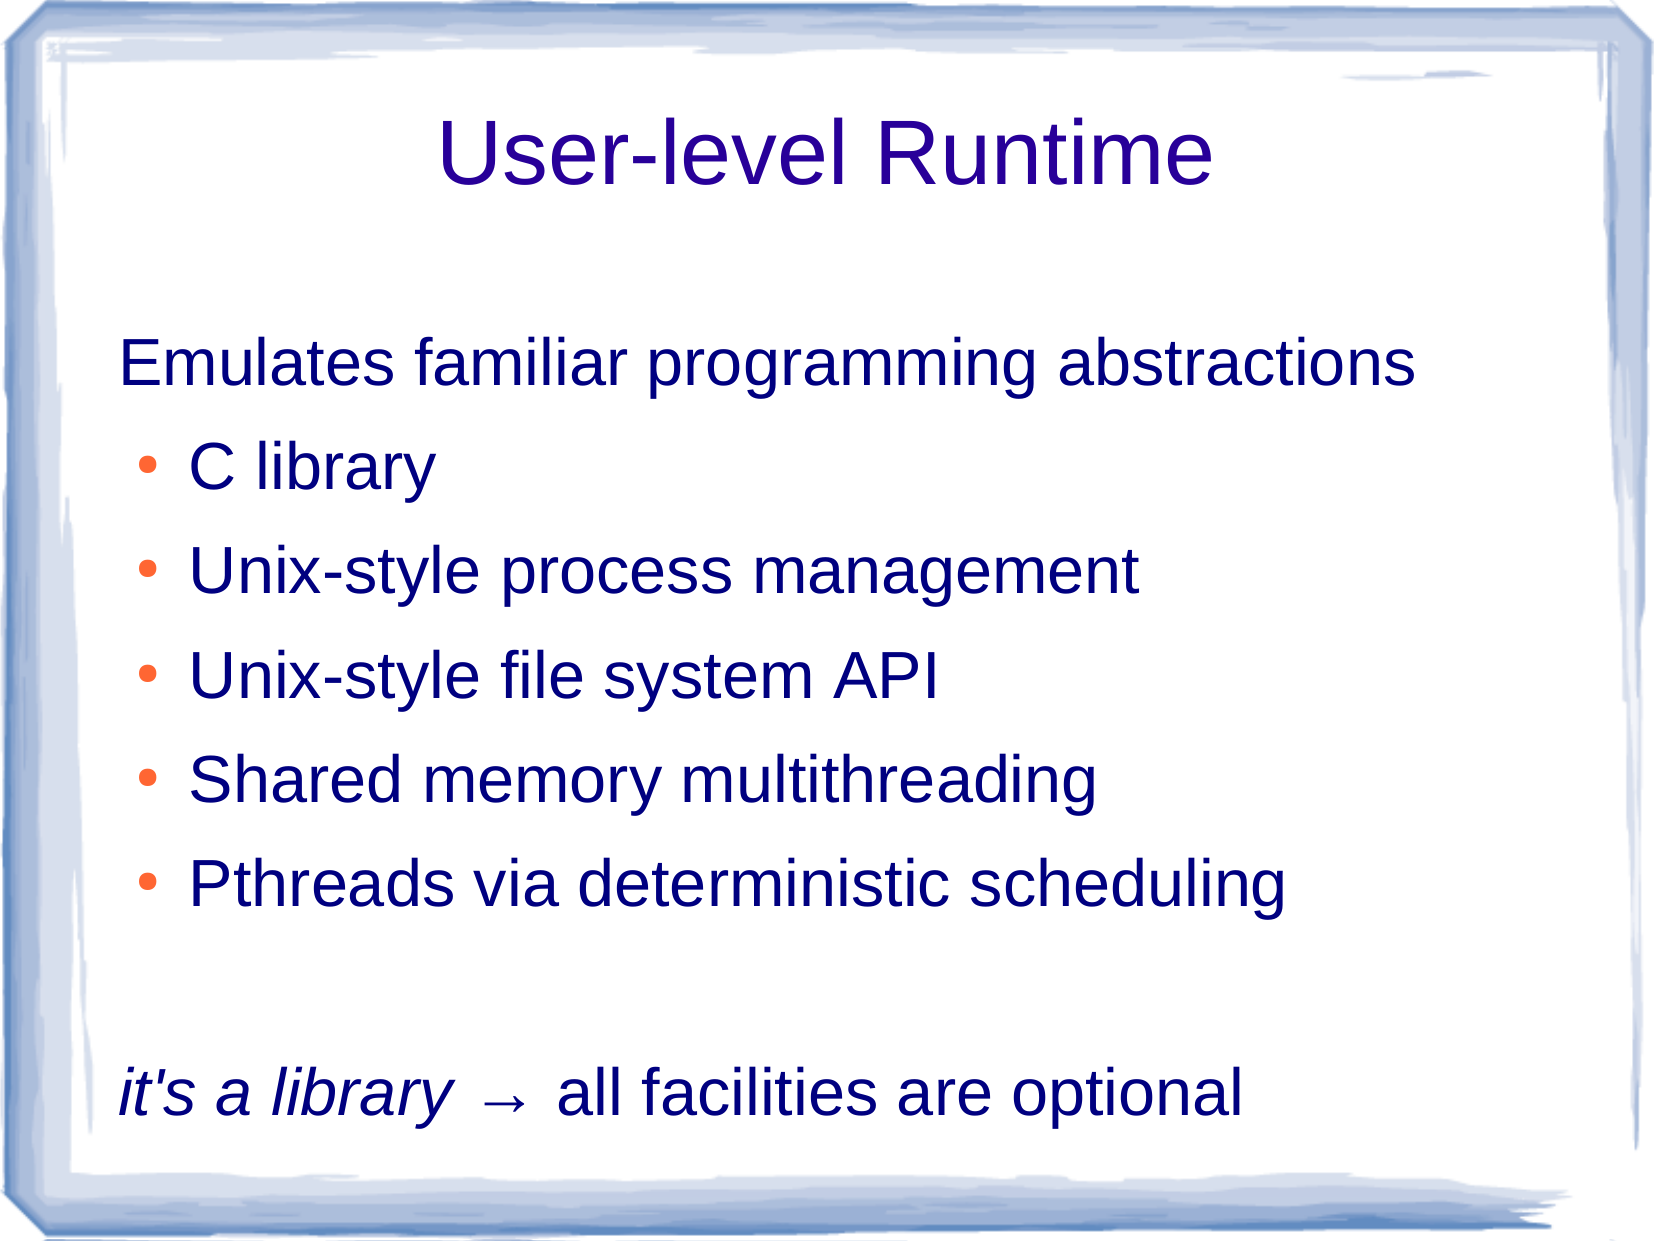

# User-level Runtime
Emulates familiar programming abstractions
C library
Unix-style process management
Unix-style file system API
Shared memory multithreading
Pthreads via deterministic scheduling
it's a library → all facilities are optional